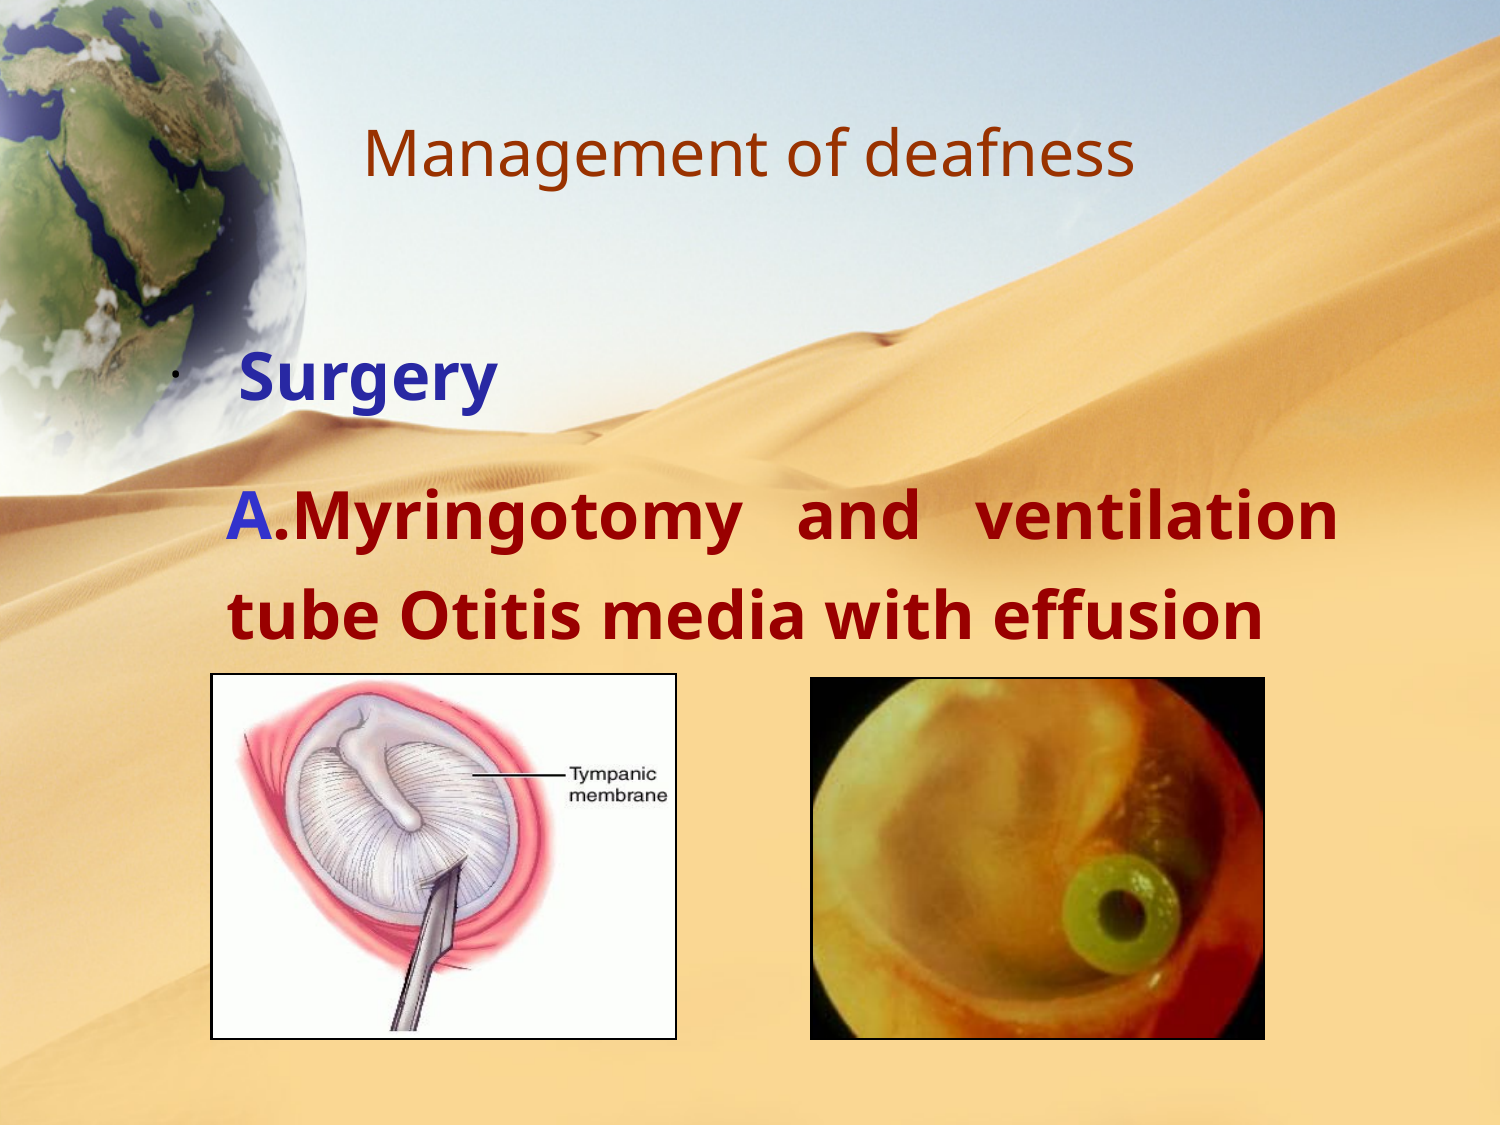

Management of deafness
Surgery
A.Myringotomy and ventilation tube Otitis media with effusion